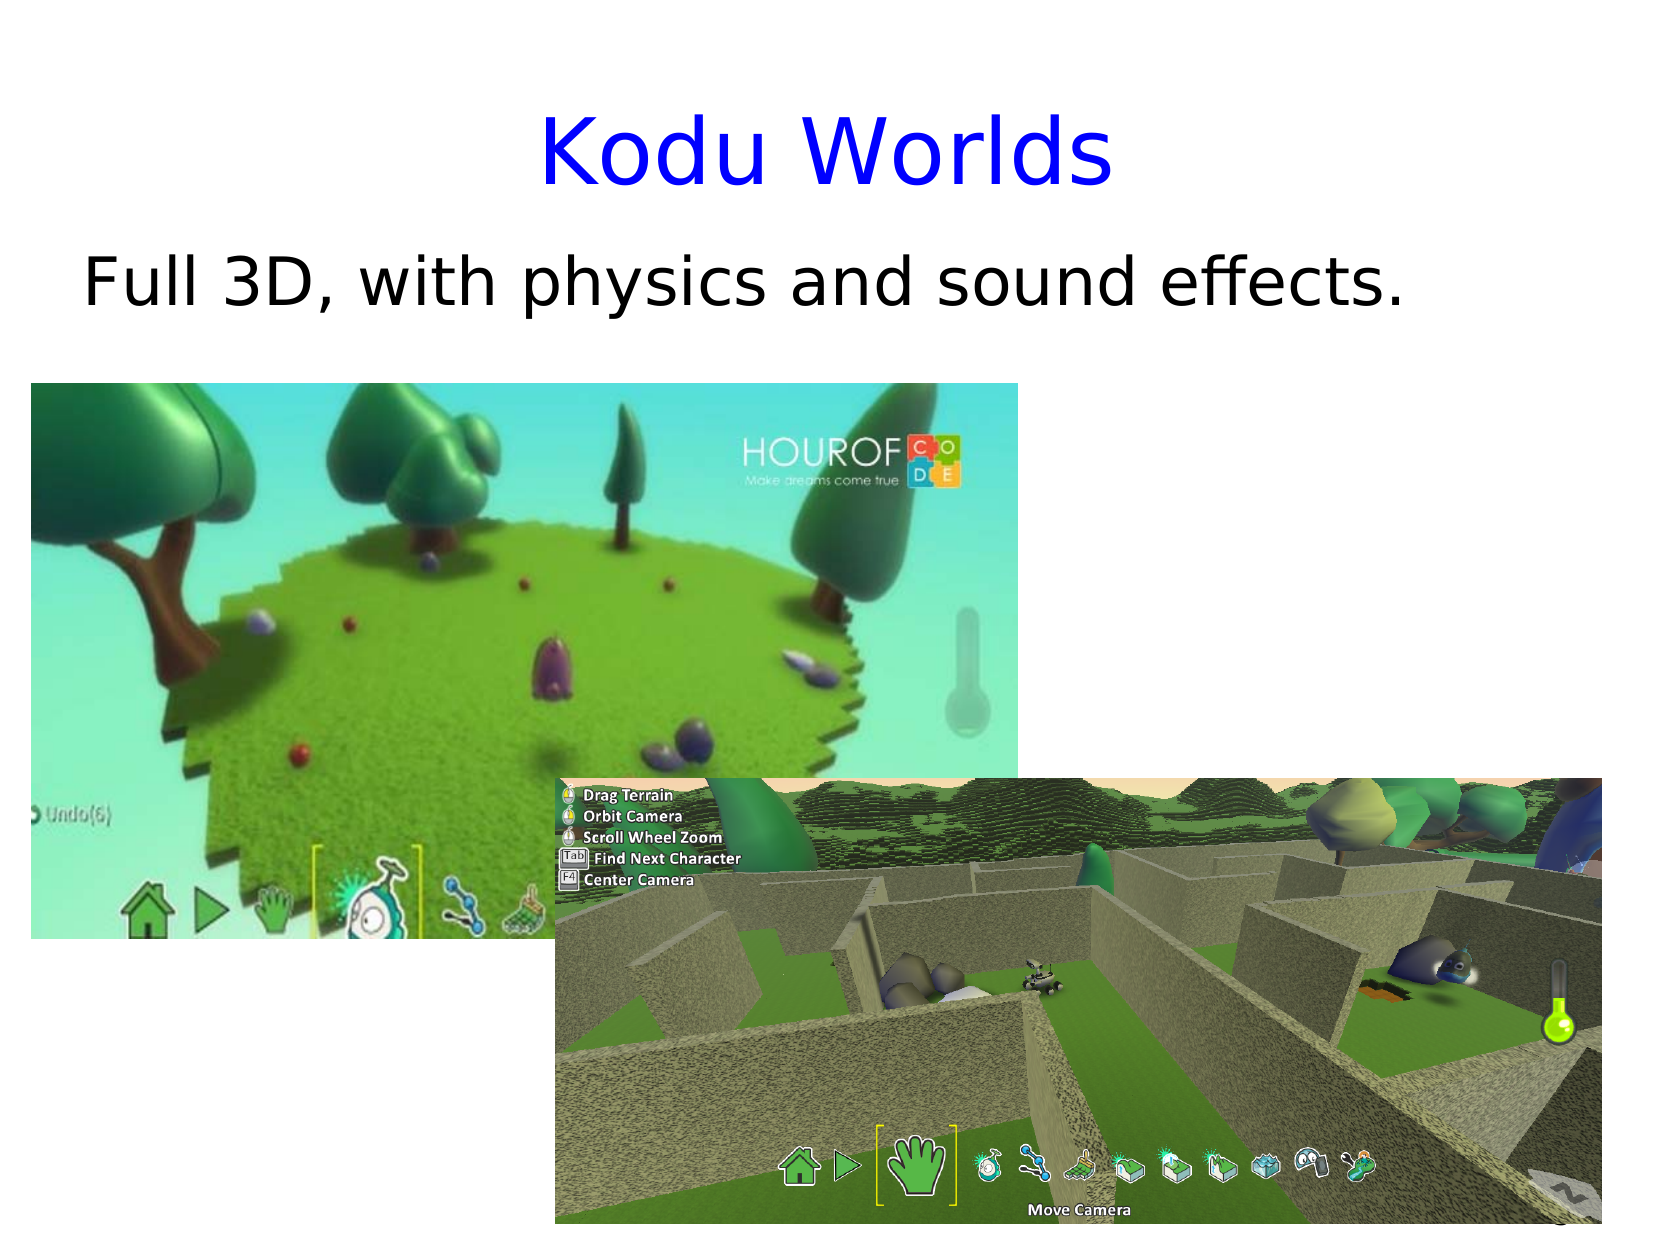

# Kodu Worlds
Full 3D, with physics and sound effects.
3